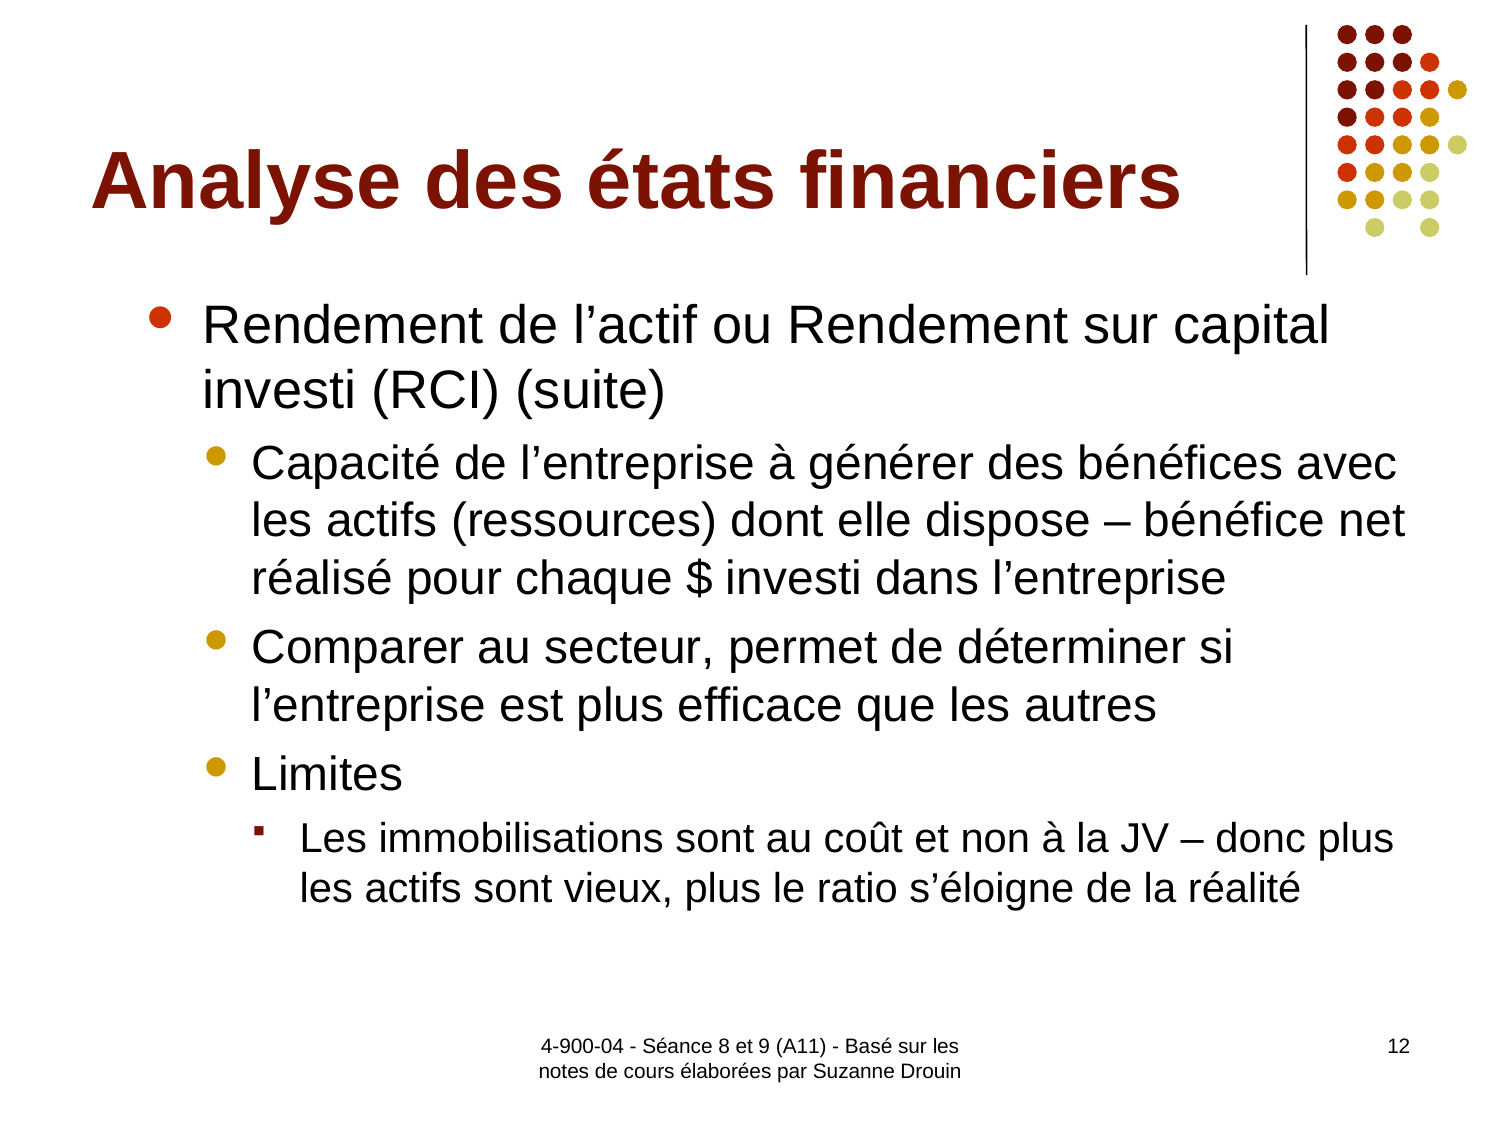

Analyse des états financiers
Rendement de l’actif ou Rendement sur capital investi (RCI) (suite)
Capacité de l’entreprise à générer des bénéfices avec les actifs (ressources) dont elle dispose – bénéfice net réalisé pour chaque $ investi dans l’entreprise
Comparer au secteur, permet de déterminer si l’entreprise est plus efficace que les autres
Limites
Les immobilisations sont au coût et non à la JV – donc plus les actifs sont vieux, plus le ratio s’éloigne de la réalité
4-900-04 - Séance 8 et 9 (A11) - Basé sur les notes de cours élaborées par Suzanne Drouin